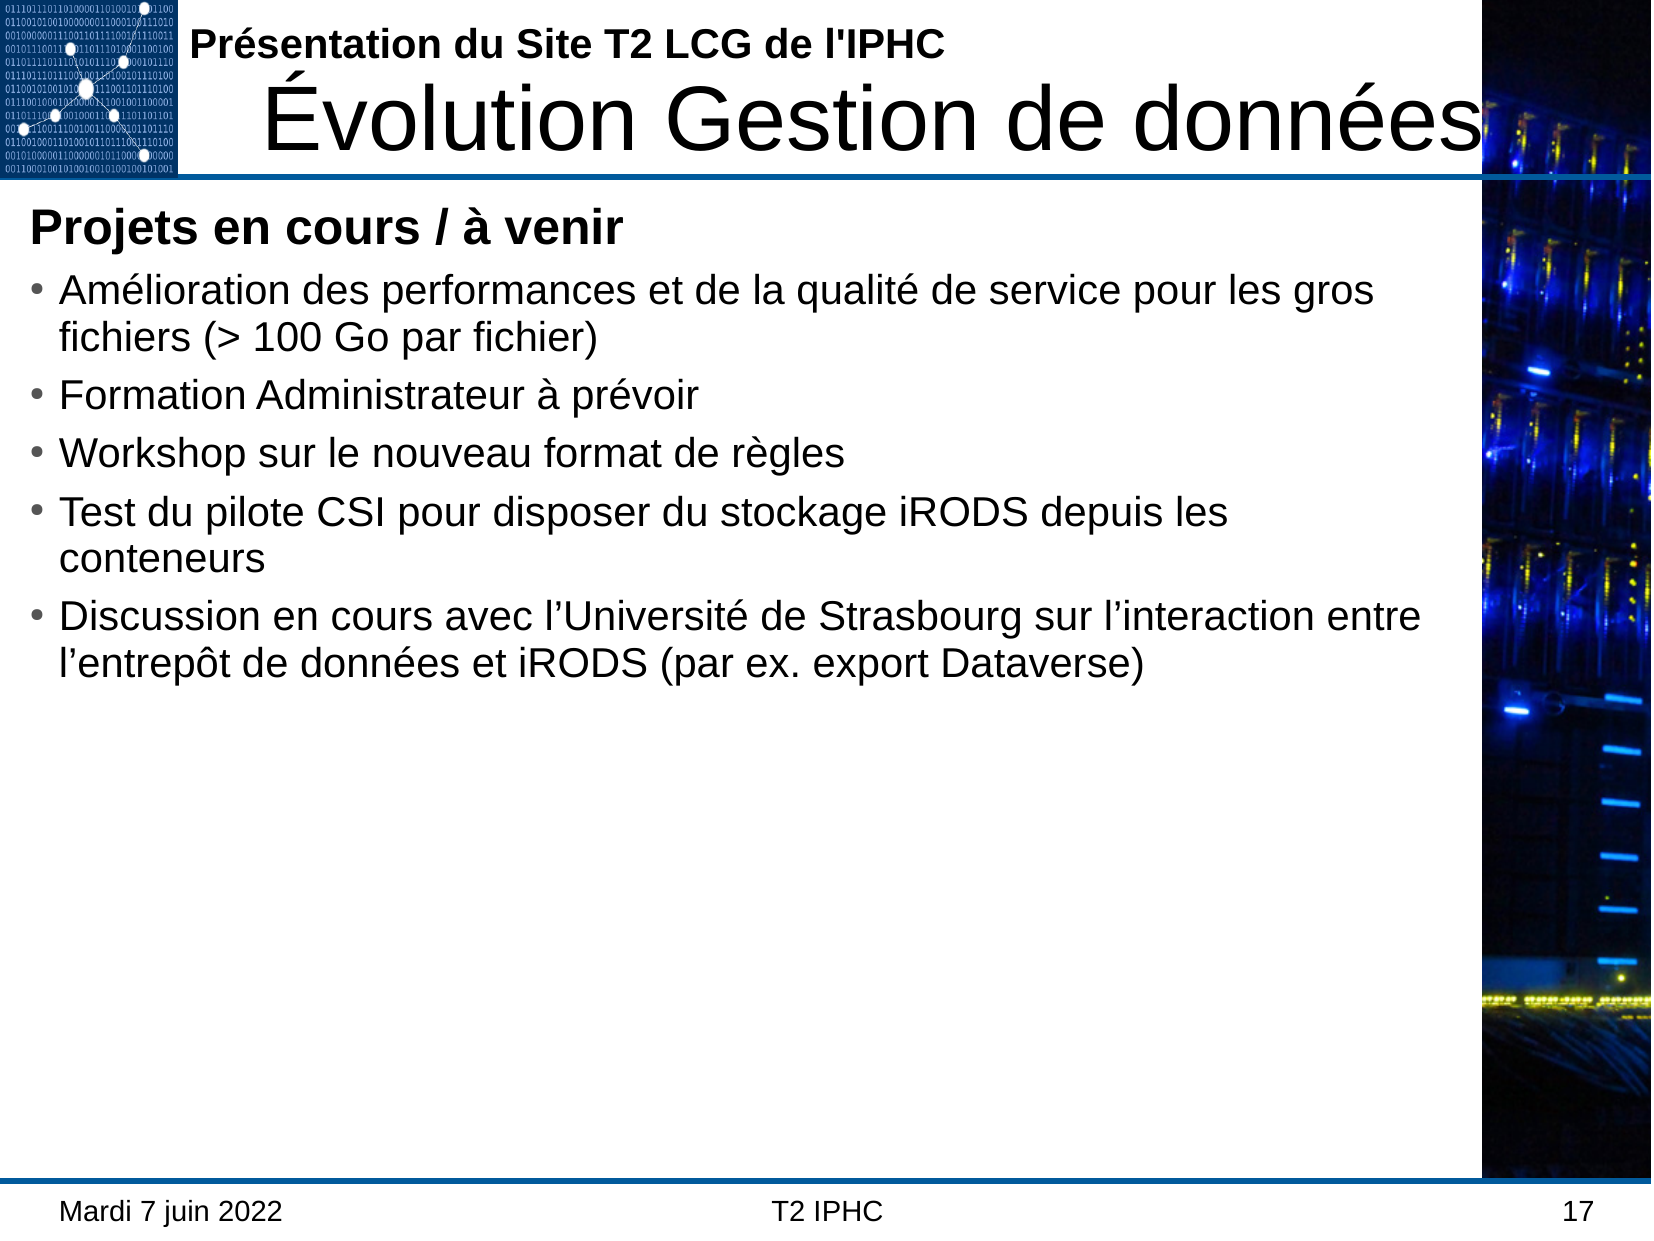

# Évolution Gestion de données
Projets en cours / à venir
Amélioration des performances et de la qualité de service pour les gros fichiers (> 100 Go par fichier)
Formation Administrateur à prévoir
Workshop sur le nouveau format de règles
Test du pilote CSI pour disposer du stockage iRODS depuis les conteneurs
Discussion en cours avec l’Université de Strasbourg sur l’interaction entre l’entrepôt de données et iRODS (par ex. export Dataverse)
30 juin 2016
T2 IPHC
17